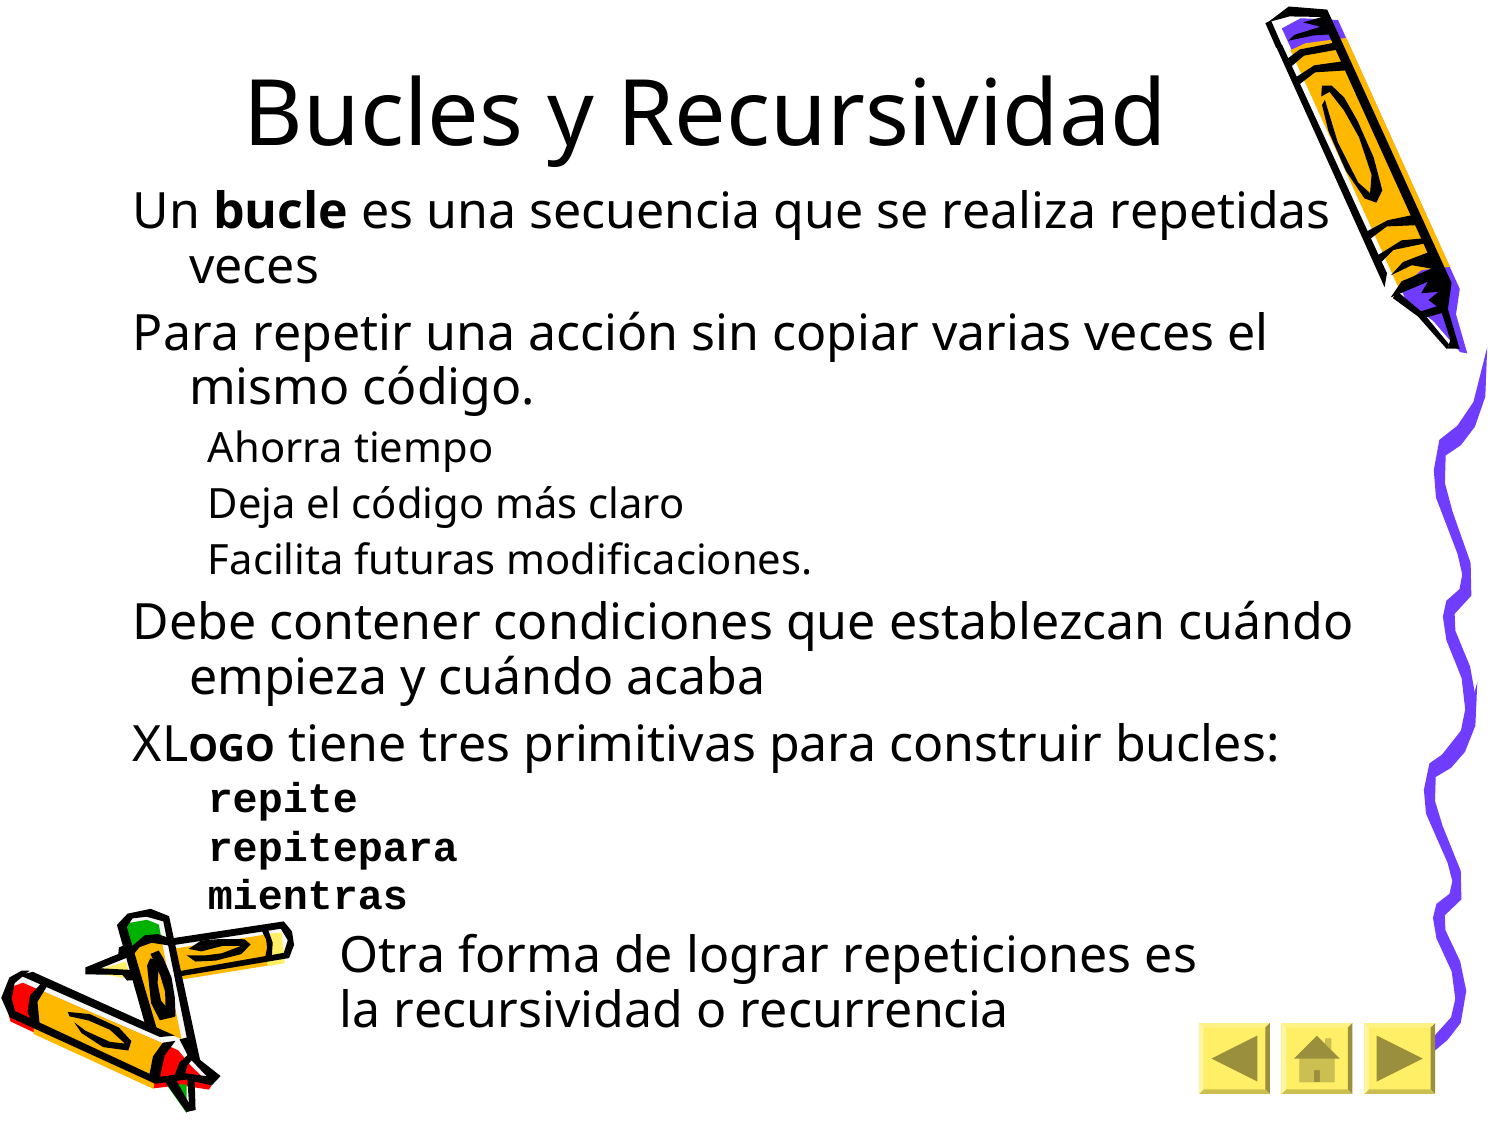

# Bucles y Recursividad
Un bucle es una secuencia que se realiza repetidas veces
Para repetir una acción sin copiar varias veces el mismo código.
Ahorra tiempo
Deja el código más claro
Facilita futuras modificaciones.
Debe contener condiciones que establezcan cuándo empieza y cuándo acaba
XLOGO tiene tres primitivas para construir bucles:
repite
repitepara
mientras
		Otra forma de lograr repeticiones es		la recursividad o recurrencia